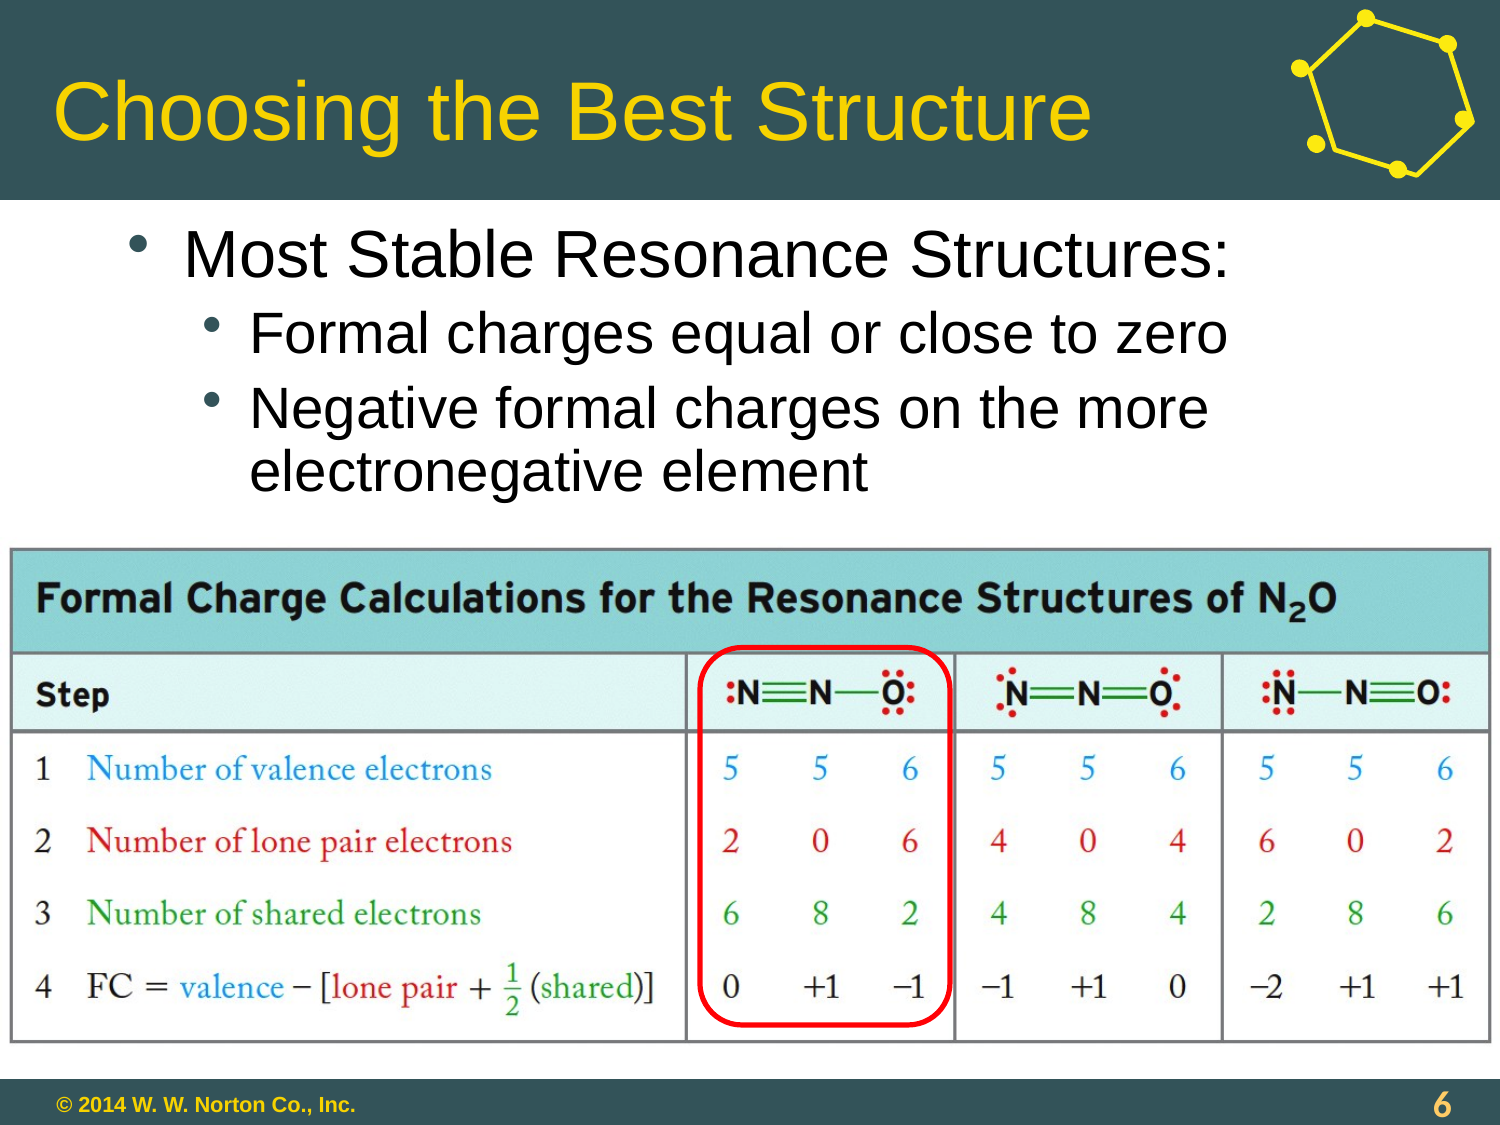

Choosing the Best Structure
# Most Stable Resonance Structures:
Formal charges equal or close to zero
Negative formal charges on the more electronegative element